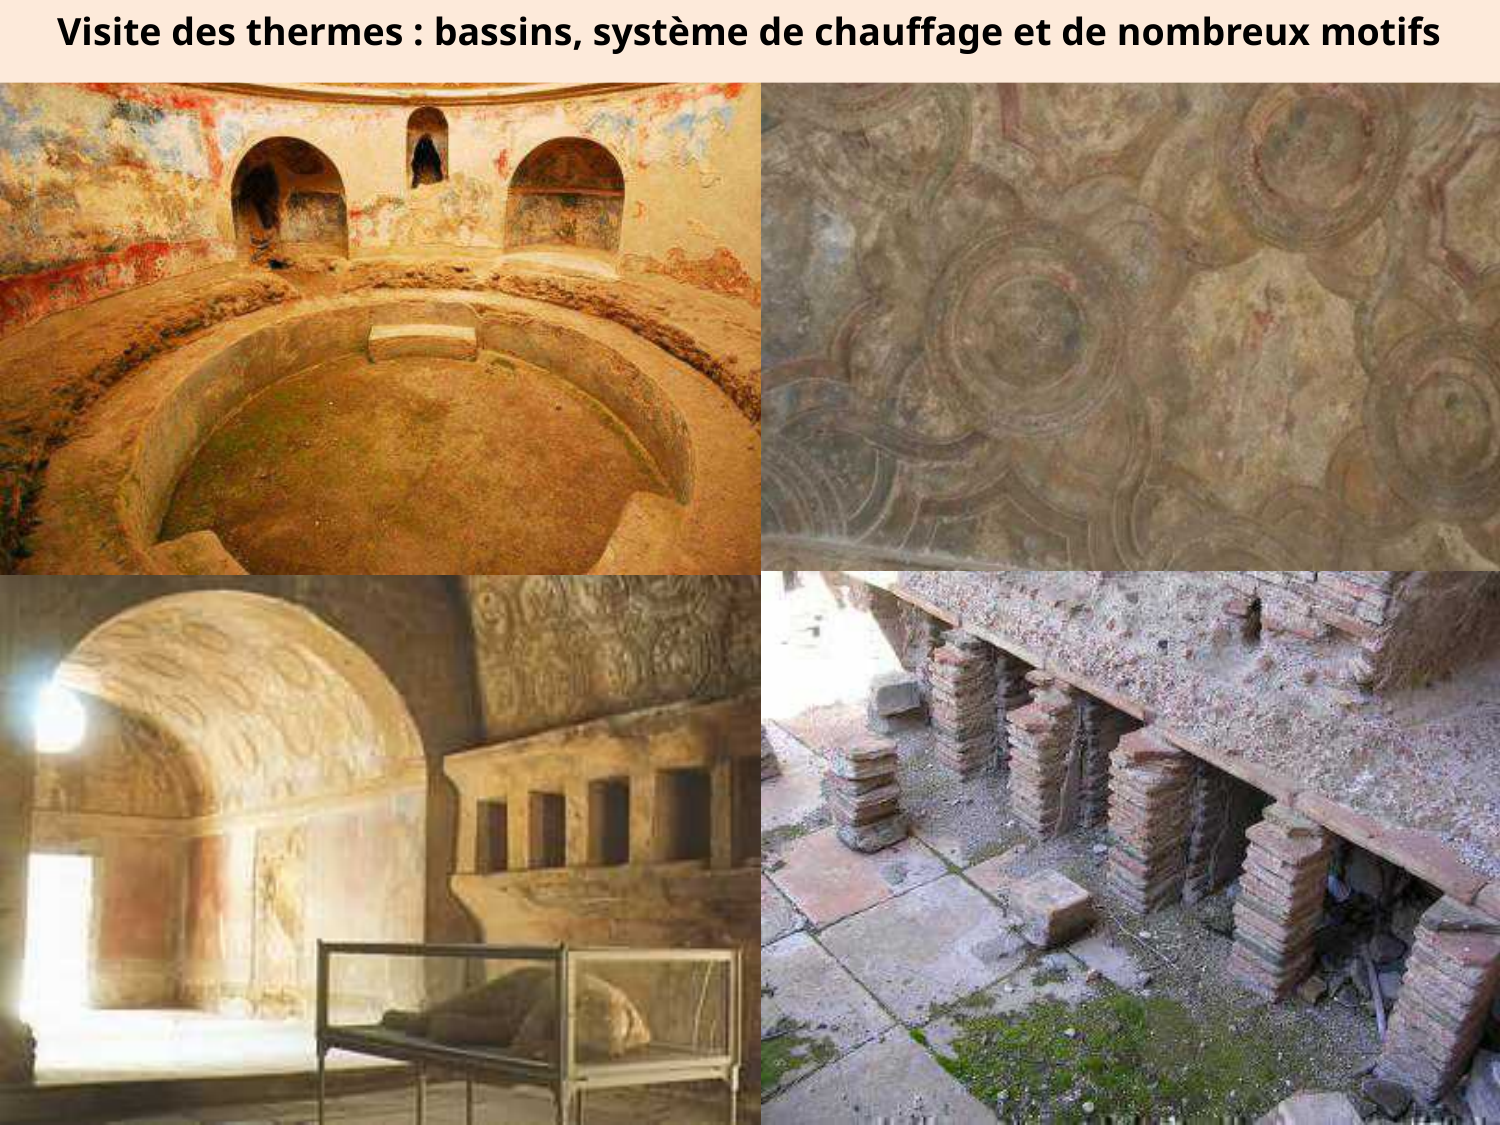

Visite des thermes : bassins, système de chauffage et de nombreux motifs